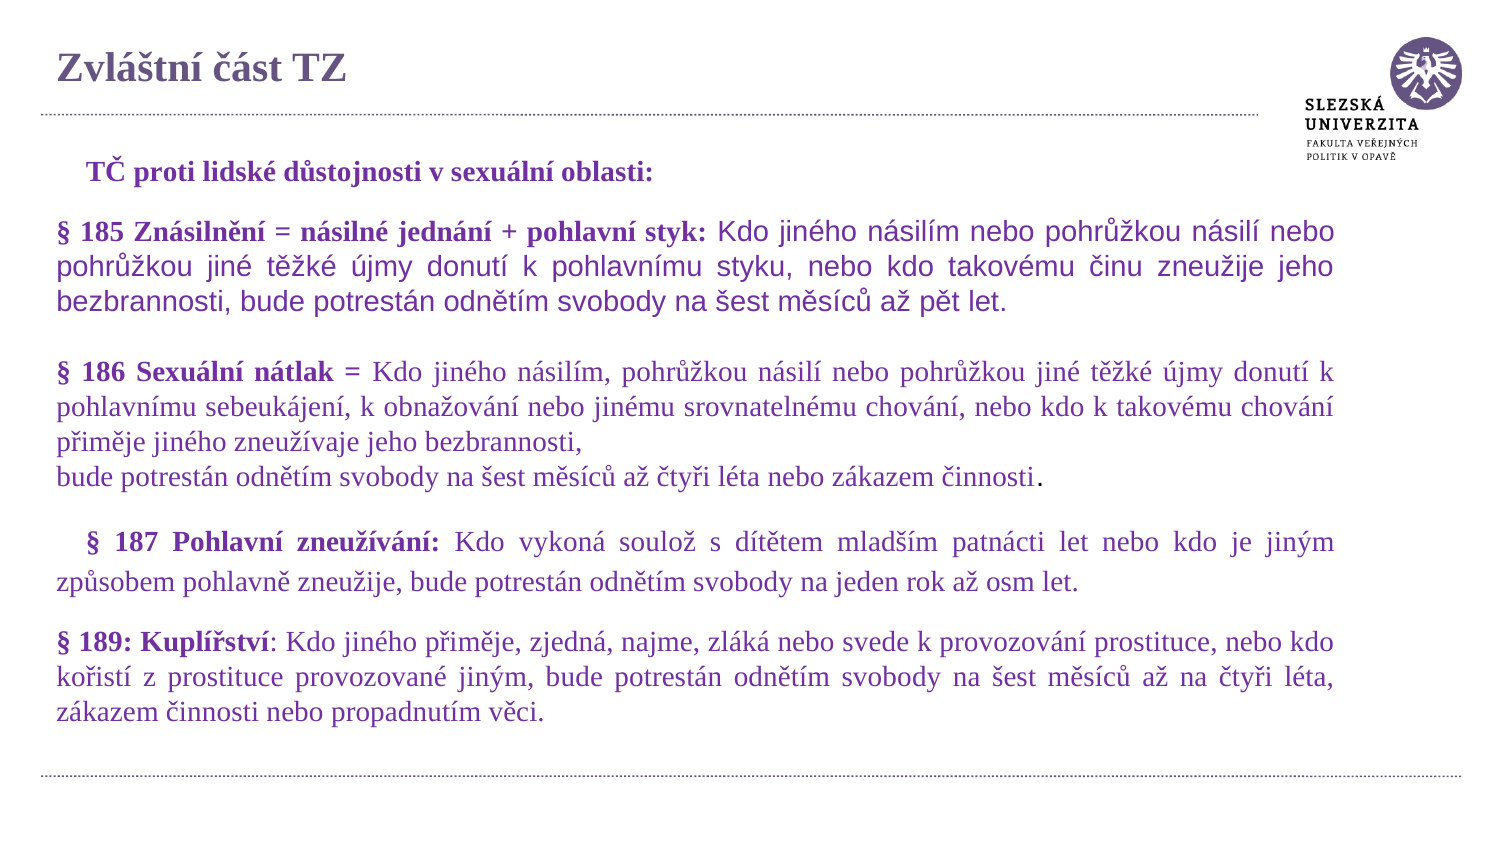

# Zvláštní část TZ
TČ proti lidské důstojnosti v sexuální oblasti:
§ 185 Znásilnění = násilné jednání + pohlavní styk: Kdo jiného násilím nebo pohrůžkou násilí nebo pohrůžkou jiné těžké újmy donutí k pohlavnímu styku, nebo kdo takovému činu zneužije jeho bezbrannosti, bude potrestán odnětím svobody na šest měsíců až pět let.
§ 186 Sexuální nátlak = Kdo jiného násilím, pohrůžkou násilí nebo pohrůžkou jiné těžké újmy donutí k pohlavnímu sebeukájení, k obnažování nebo jinému srovnatelnému chování, nebo kdo k takovému chování přiměje jiného zneužívaje jeho bezbrannosti,
bude potrestán odnětím svobody na šest měsíců až čtyři léta nebo zákazem činnosti.
§ 187 Pohlavní zneužívání: Kdo vykoná soulož s dítětem mladším patnácti let nebo kdo je jiným způsobem pohlavně zneužije, bude potrestán odnětím svobody na jeden rok až osm let.
§ 189: Kuplířství: Kdo jiného přiměje, zjedná, najme, zláká nebo svede k provozování prostituce, nebo kdo kořistí z prostituce provozované jiným, bude potrestán odnětím svobody na šest měsíců až na čtyři léta, zákazem činnosti nebo propadnutím věci.